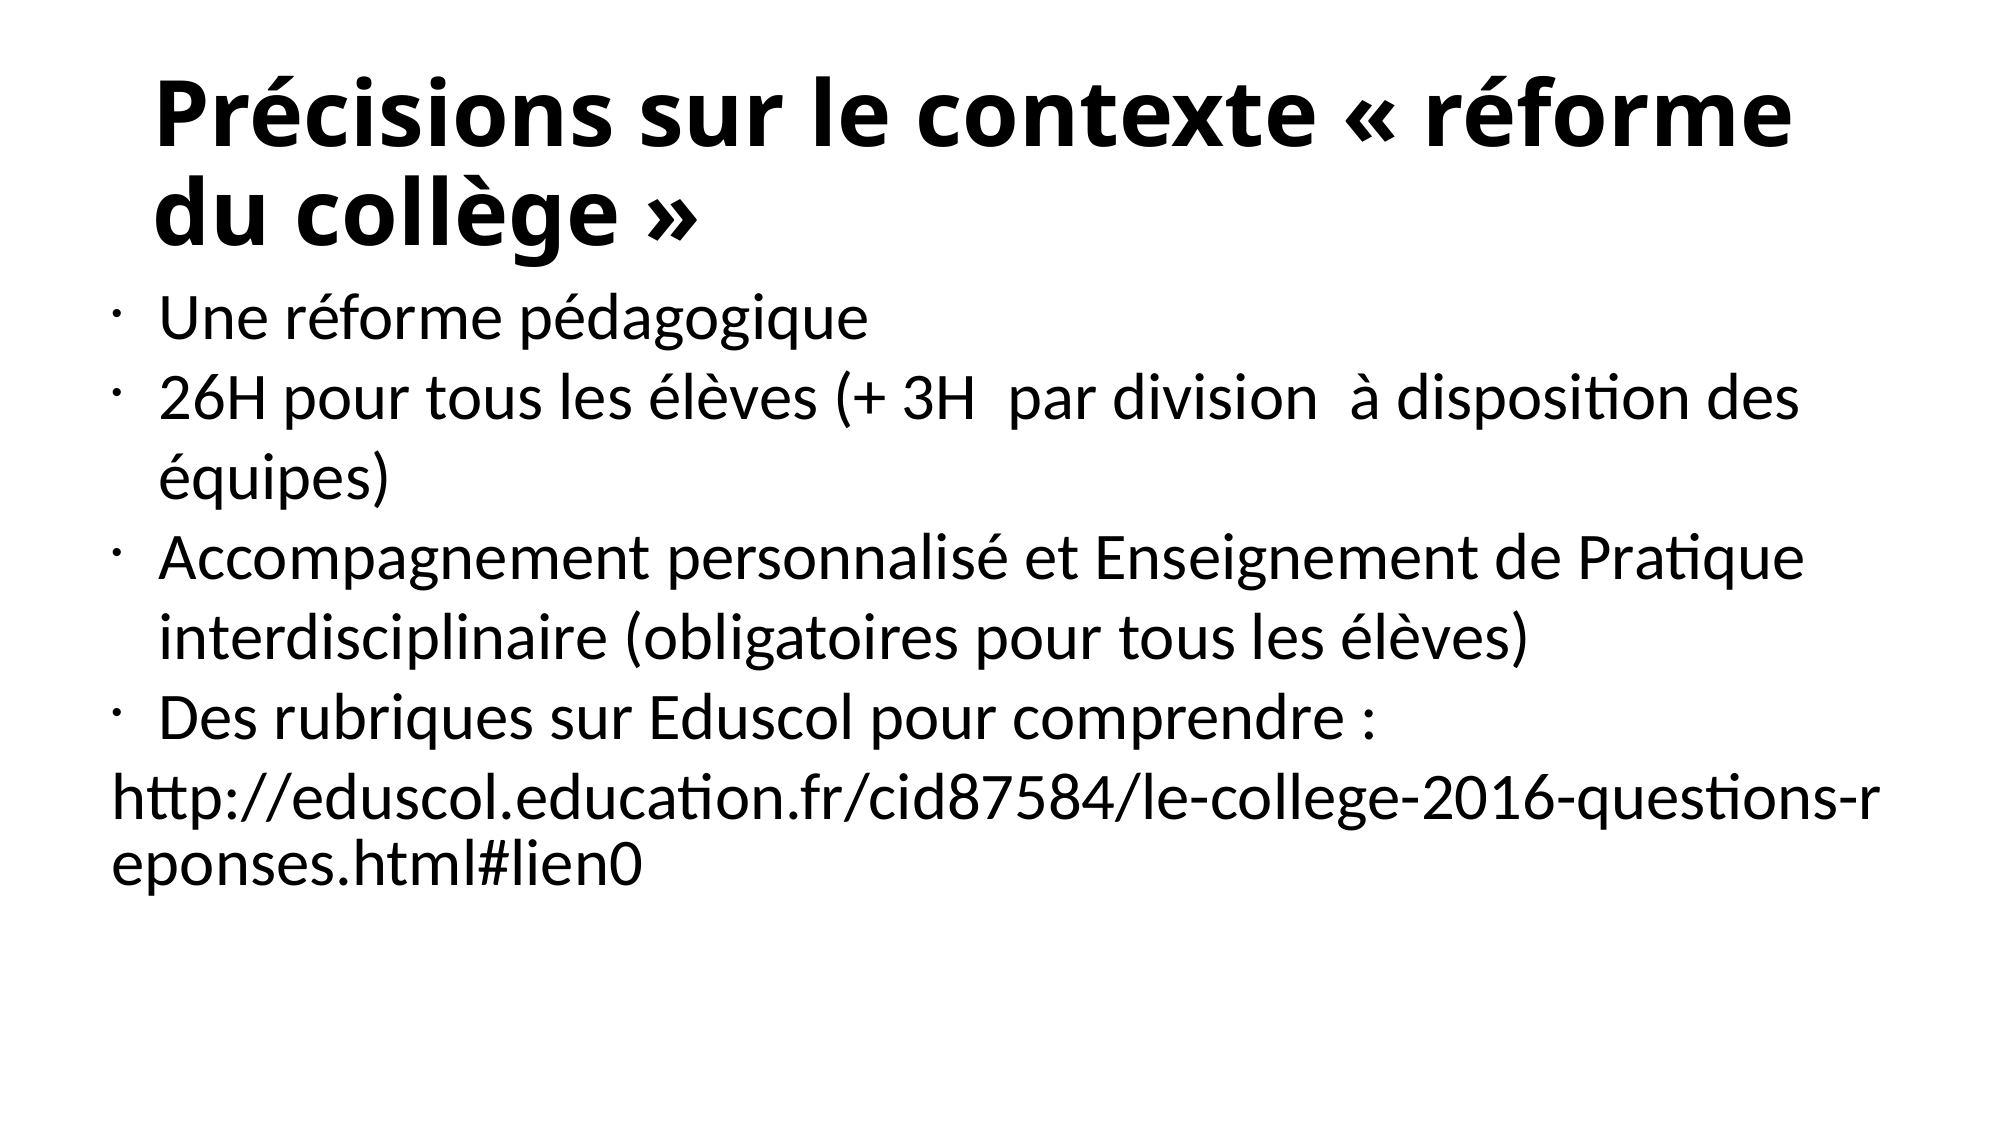

# Précisions sur le contexte « réforme du collège »
Une réforme pédagogique
26H pour tous les élèves (+ 3H par division à disposition des équipes)
Accompagnement personnalisé et Enseignement de Pratique interdisciplinaire (obligatoires pour tous les élèves)
Des rubriques sur Eduscol pour comprendre :
http://eduscol.education.fr/cid87584/le-college-2016-questions-reponses.html#lien0